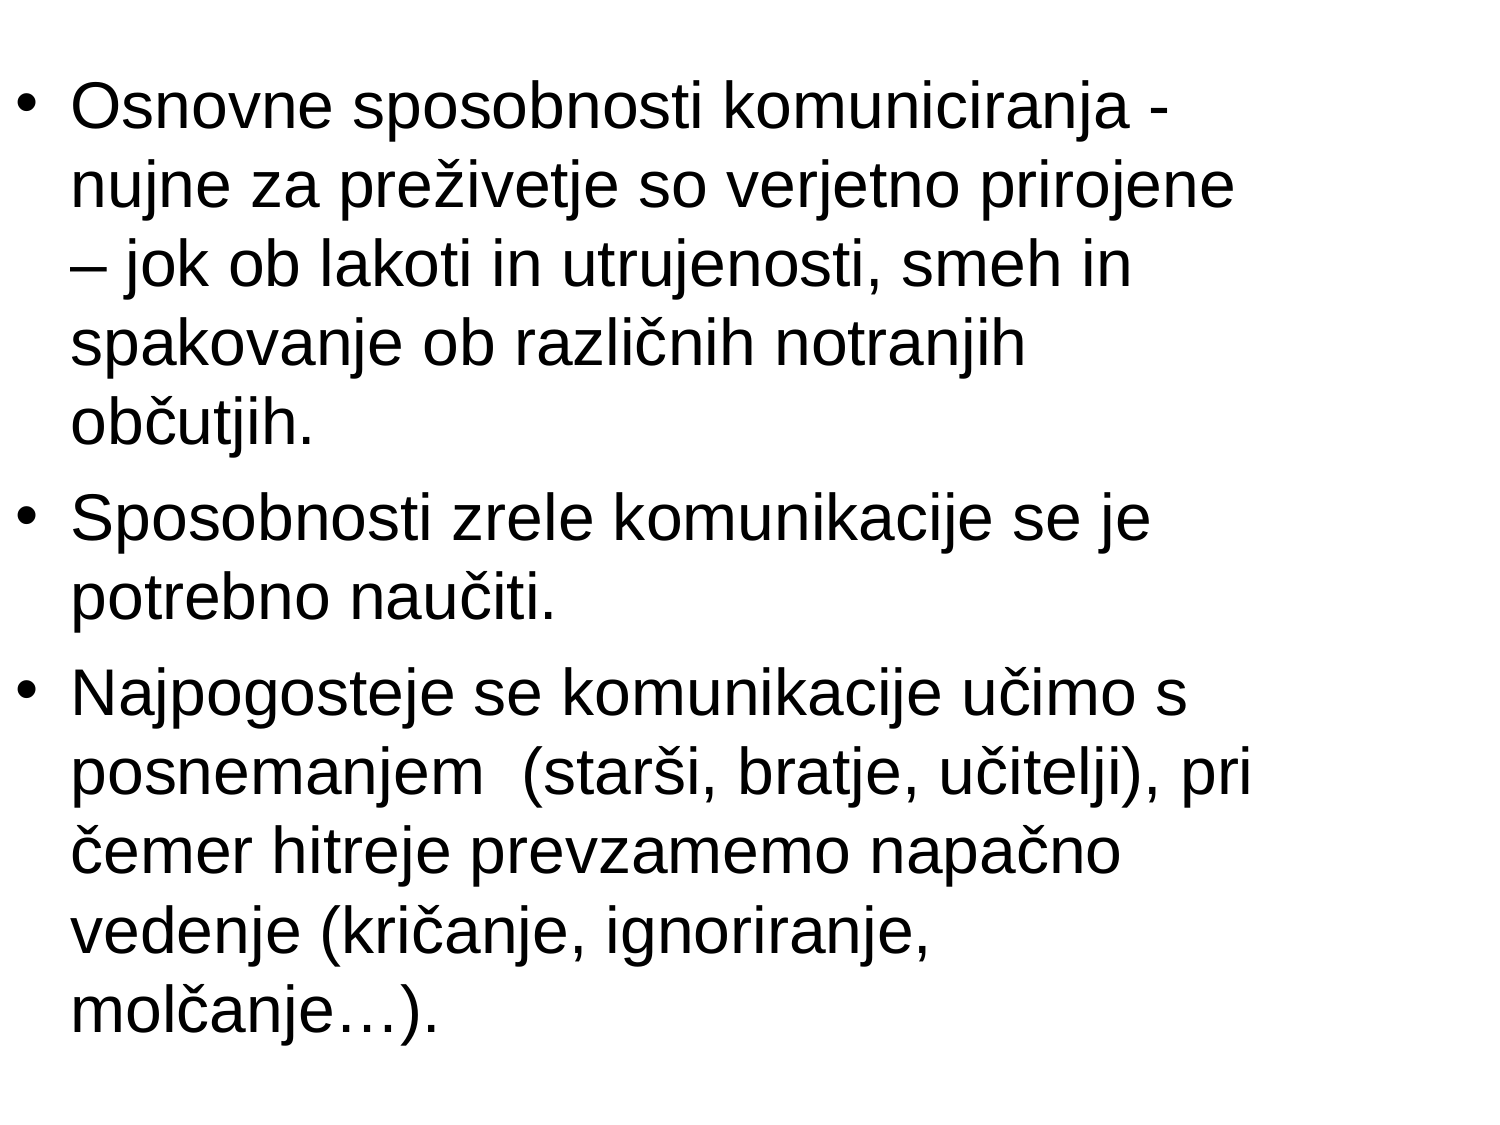

#
Osnovne sposobnosti komuniciranja - nujne za preživetje so verjetno prirojene – jok ob lakoti in utrujenosti, smeh in spakovanje ob različnih notranjih občutjih.
Sposobnosti zrele komunikacije se je potrebno naučiti.
Najpogosteje se komunikacije učimo s posnemanjem (starši, bratje, učitelji), pri čemer hitreje prevzamemo napačno vedenje (kričanje, ignoriranje, molčanje…).